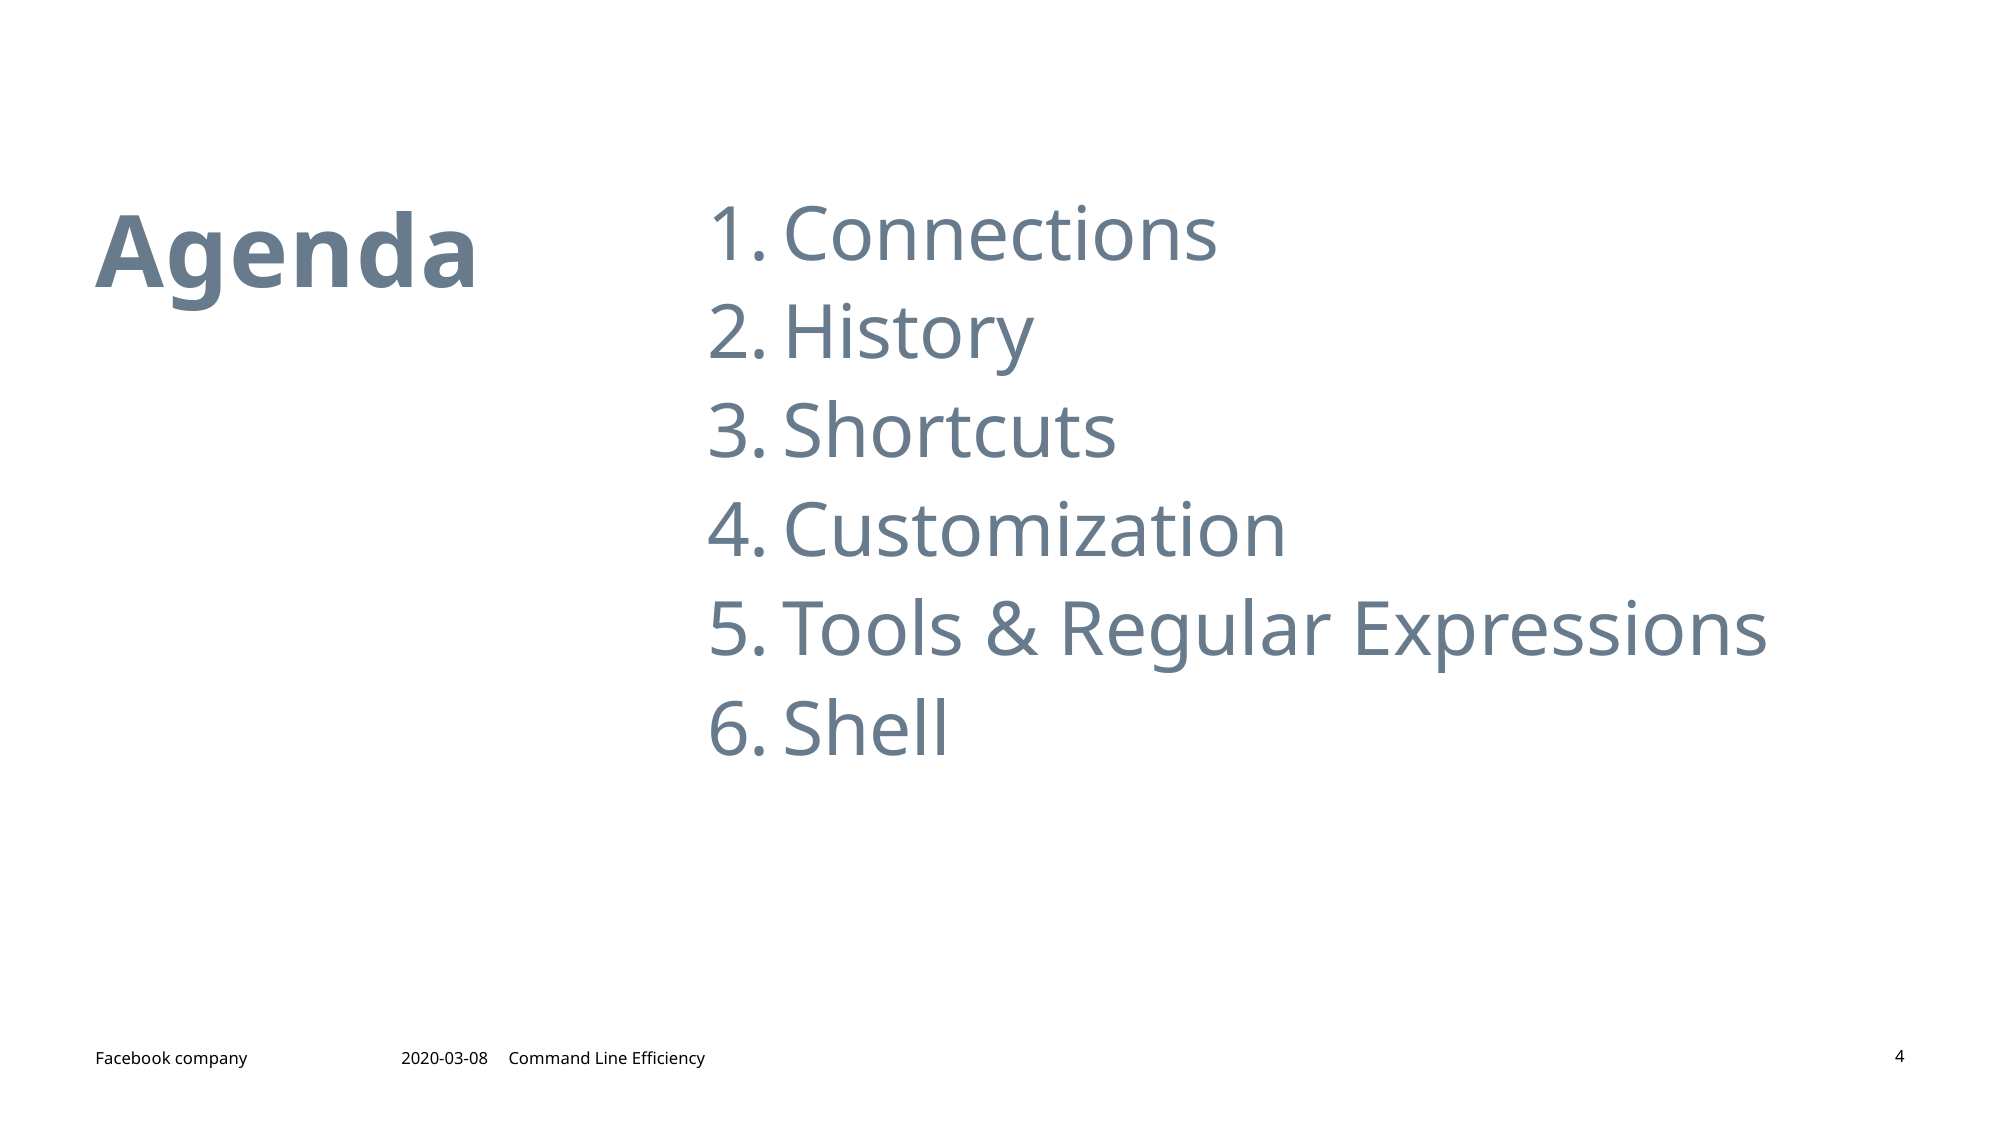

Agenda
# Connections
History
Shortcuts
Customization
Tools & Regular Expressions
Shell
2020-03-08
Command Line Efficiency